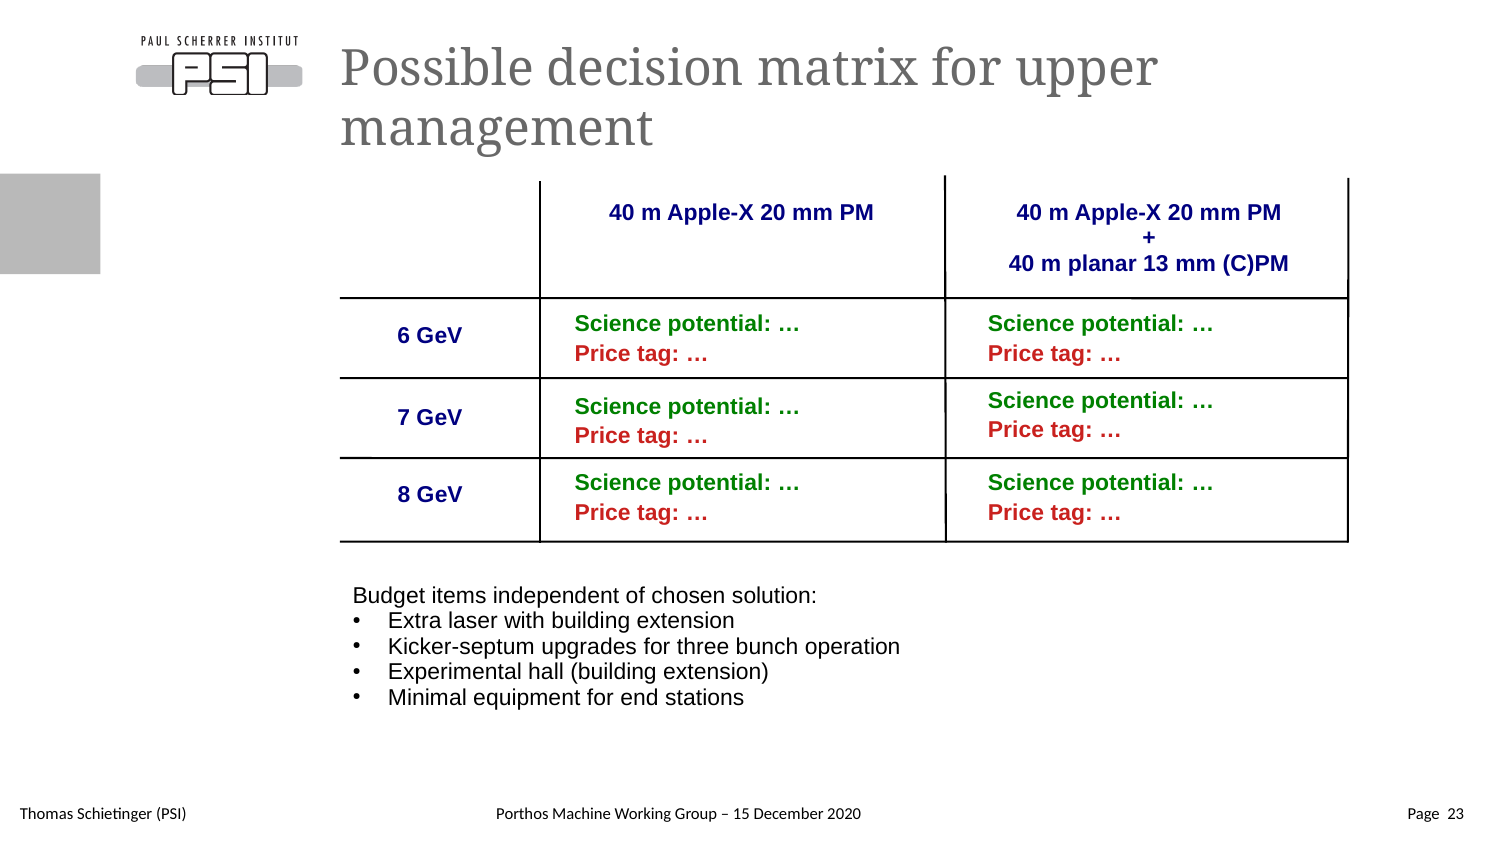

# Possible decision matrix for upper management
40 m Apple-X 20 mm PM
40 m Apple-X 20 mm PM
+
40 m planar 13 mm (C)PM
Science potential: …
Science potential: …
6 GeV
Price tag: …
Price tag: …
Science potential: …
Science potential: …
7 GeV
Price tag: …
Price tag: …
Science potential: …
Science potential: …
8 GeV
Price tag: …
Price tag: …
Budget items independent of chosen solution:
Extra laser with building extension
Kicker-septum upgrades for three bunch operation
Experimental hall (building extension)
Minimal equipment for end stations